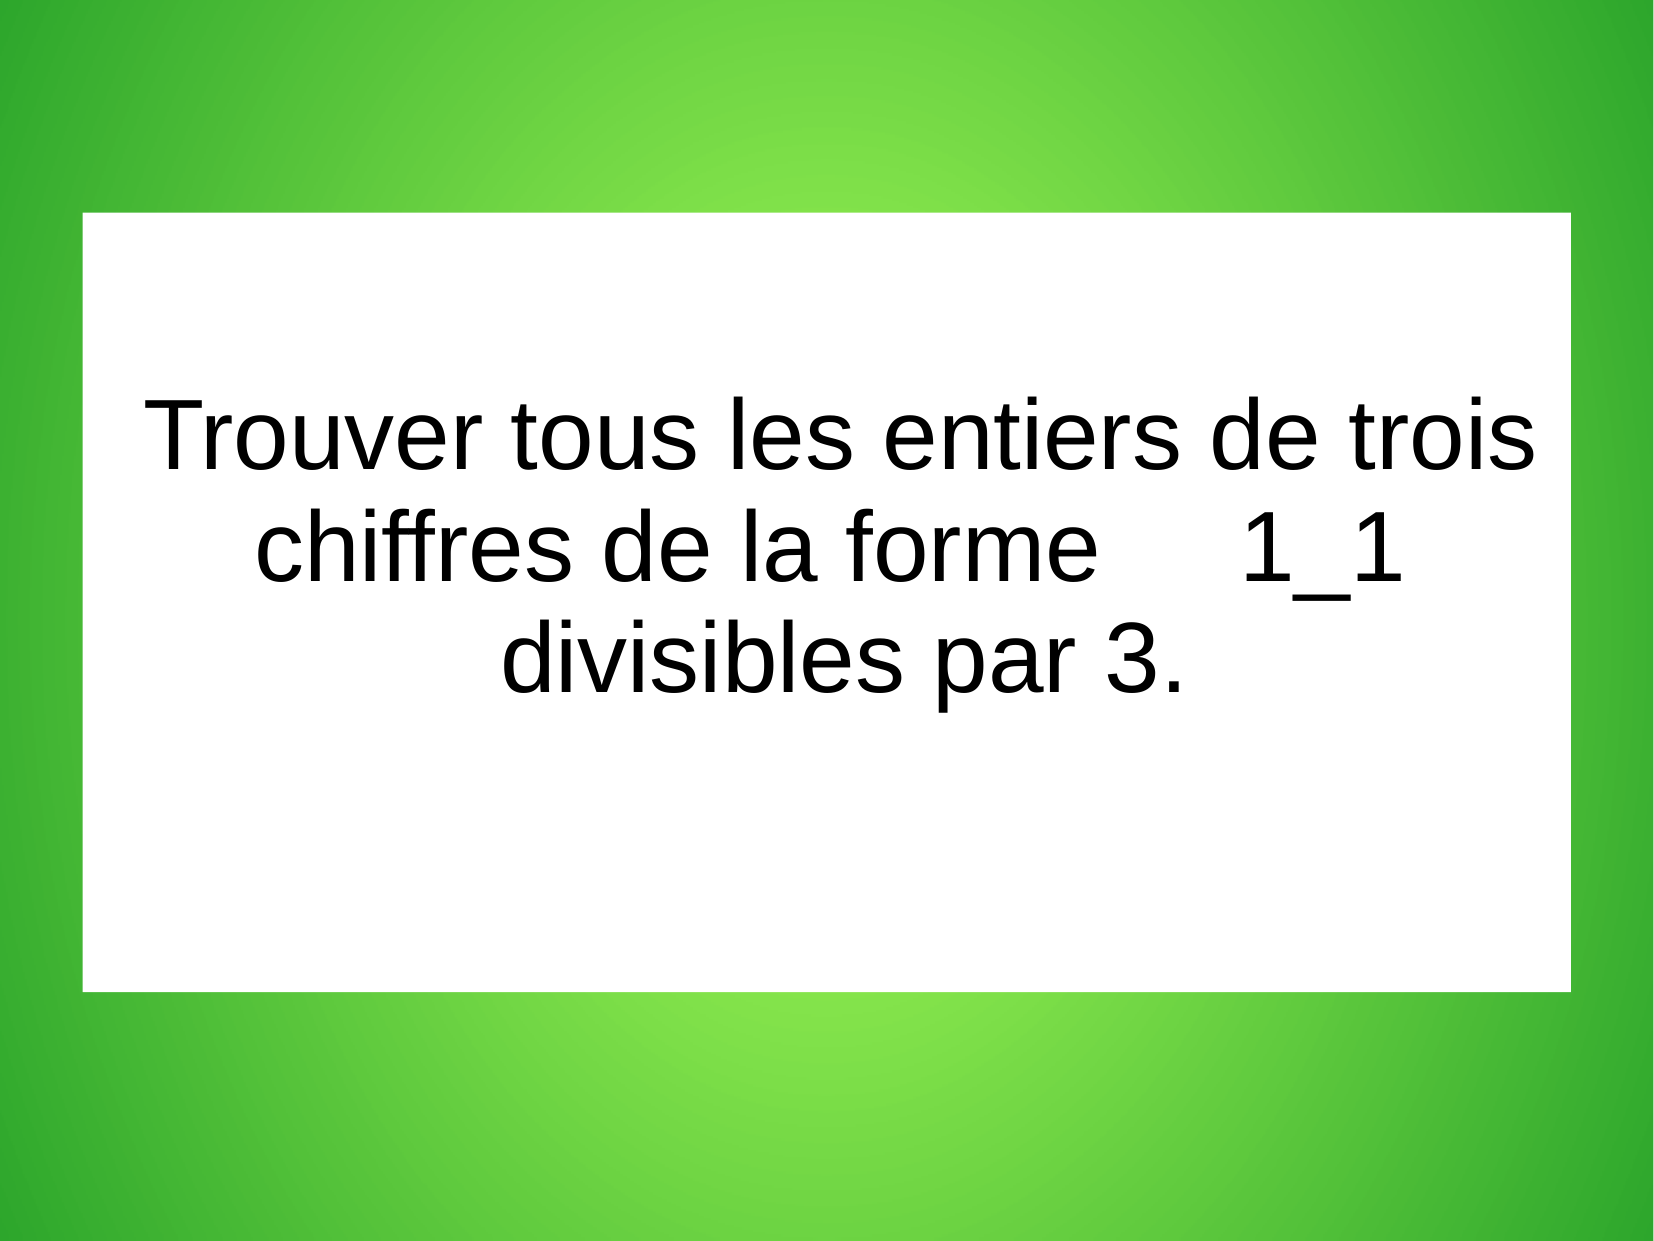

# Trouver tous les entiers de trois chiffres de la forme 1_1 divisibles par 3.